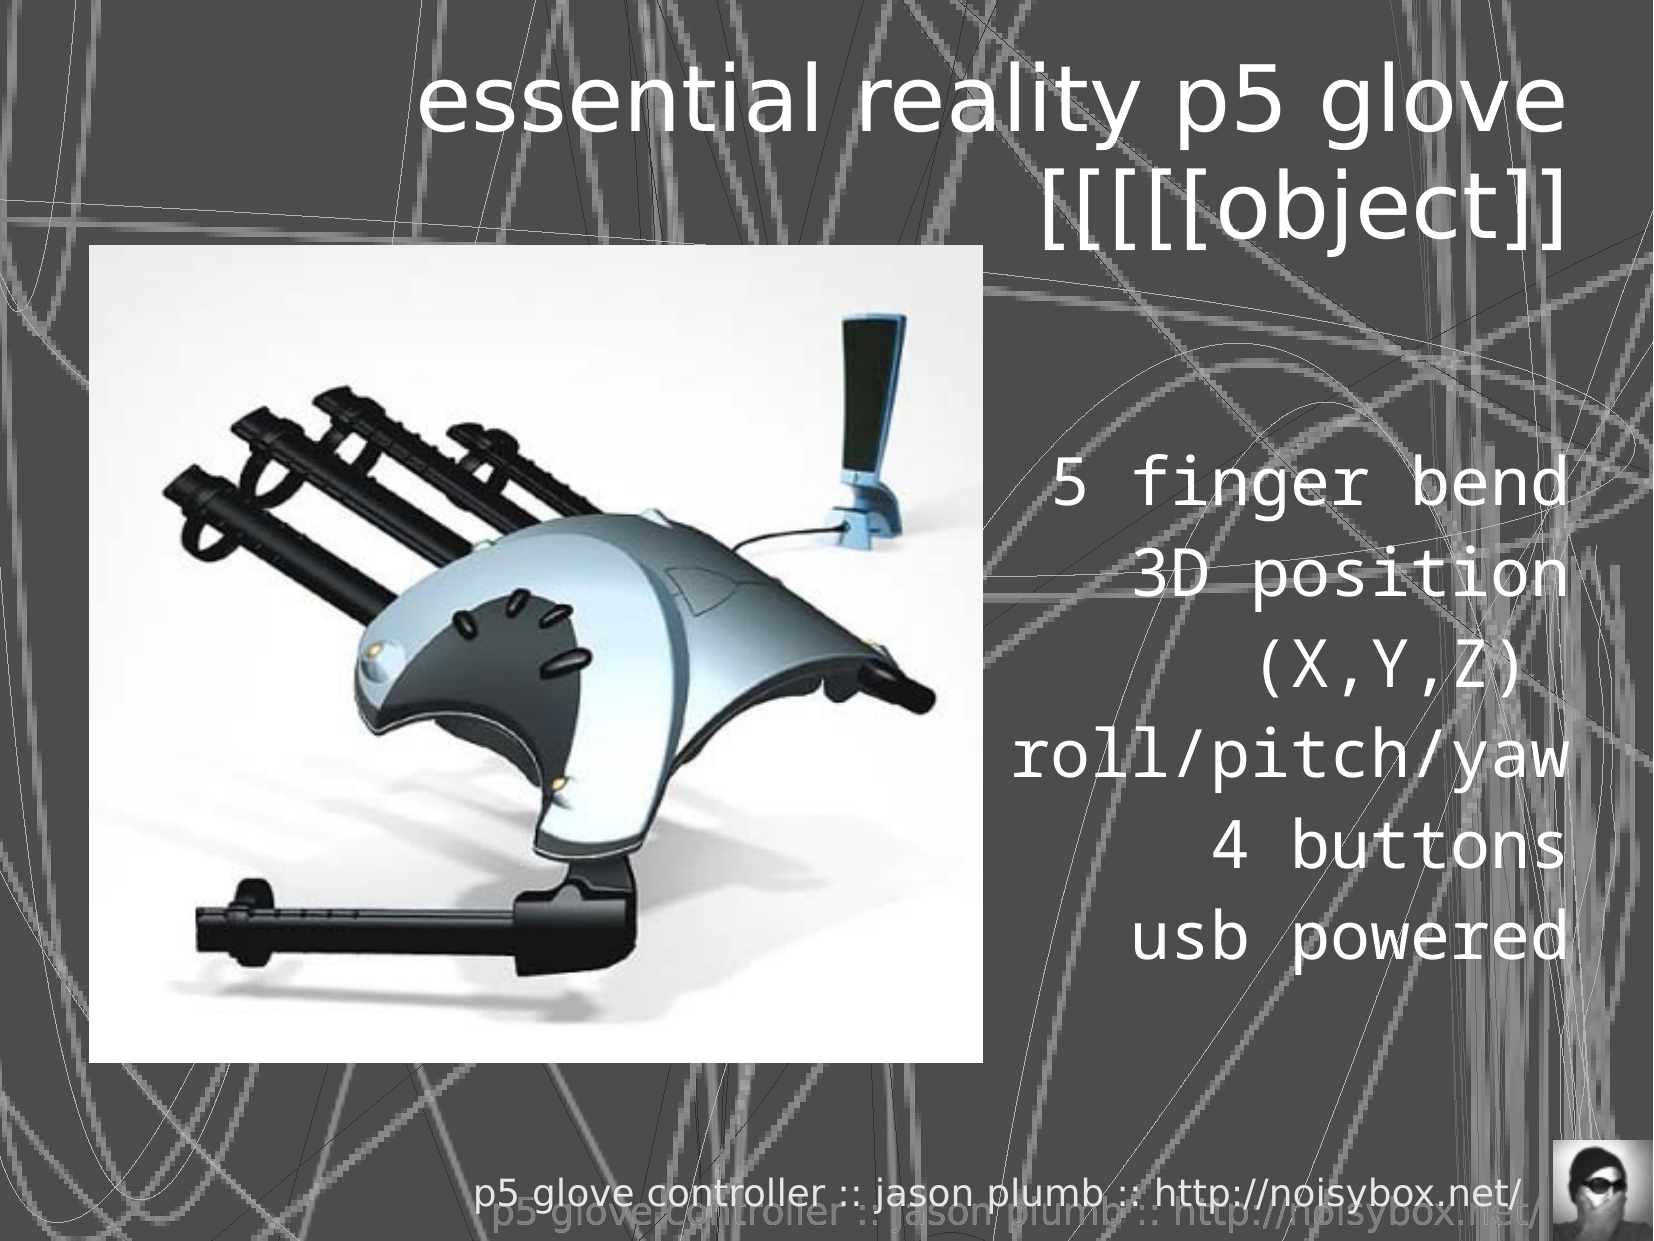

# essential reality p5 glove [[[[[object]]
5 finger bend
3D position
(X,Y,Z)
roll/pitch/yaw
4 buttons
usb powered
p5 glove controller :: jason plumb :: http://noisybox.net/